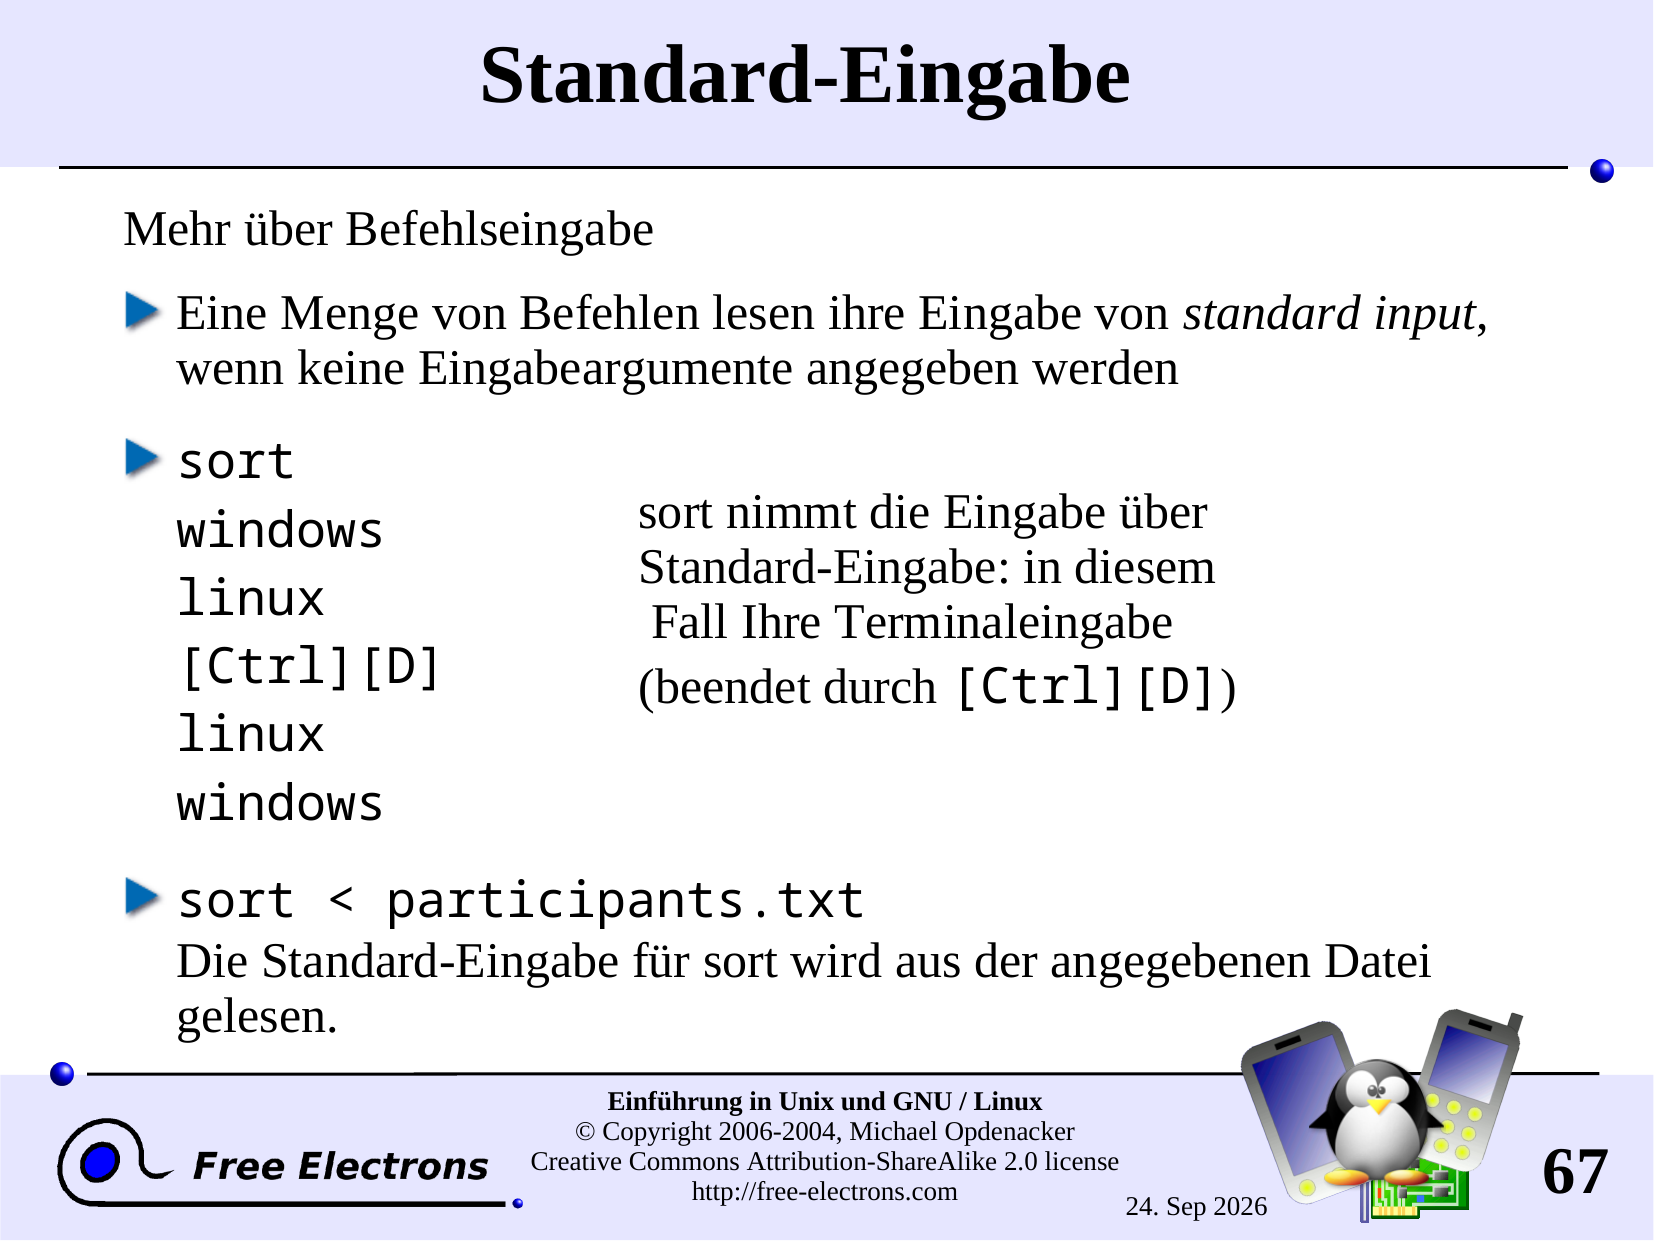

# Standard-Eingabe
Mehr über Befehlseingabe
Eine Menge von Befehlen lesen ihre Eingabe von standard input, wenn keine Eingabeargumente angegeben werden
sort
windows
linux
[Ctrl][D]
linux
windows
sort < participants.txt
Die Standard-Eingabe für sort wird aus der angegebenen Datei gelesen.
sort nimmt die Eingabe über
Standard-Eingabe: in diesem
 Fall Ihre Terminaleingabe
(beendet durch [Ctrl][D])